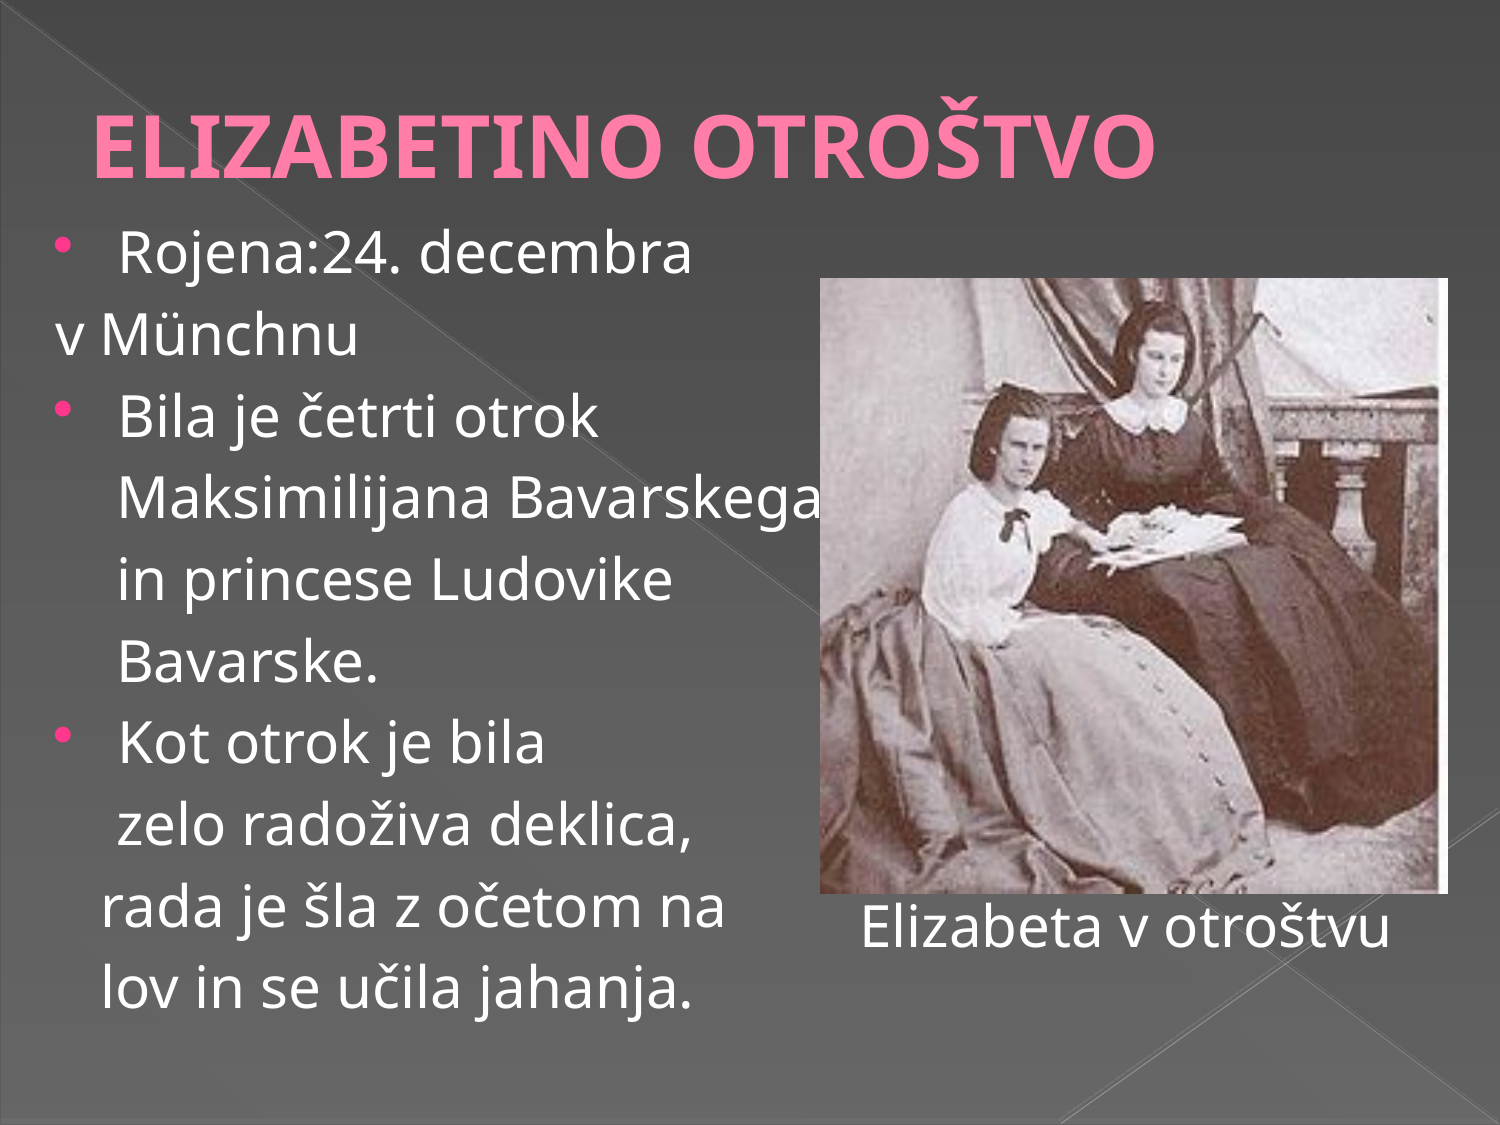

# ELIZABETINO OTROŠTVO
Rojena:24. decembra
v Münchnu
Bila je četrti otrok
 Maksimilijana Bavarskega
 in princese Ludovike
 Bavarske.
Kot otrok je bila
 zelo radoživa deklica,
 rada je šla z očetom na
 lov in se učila jahanja.
Elizabeta v otroštvu